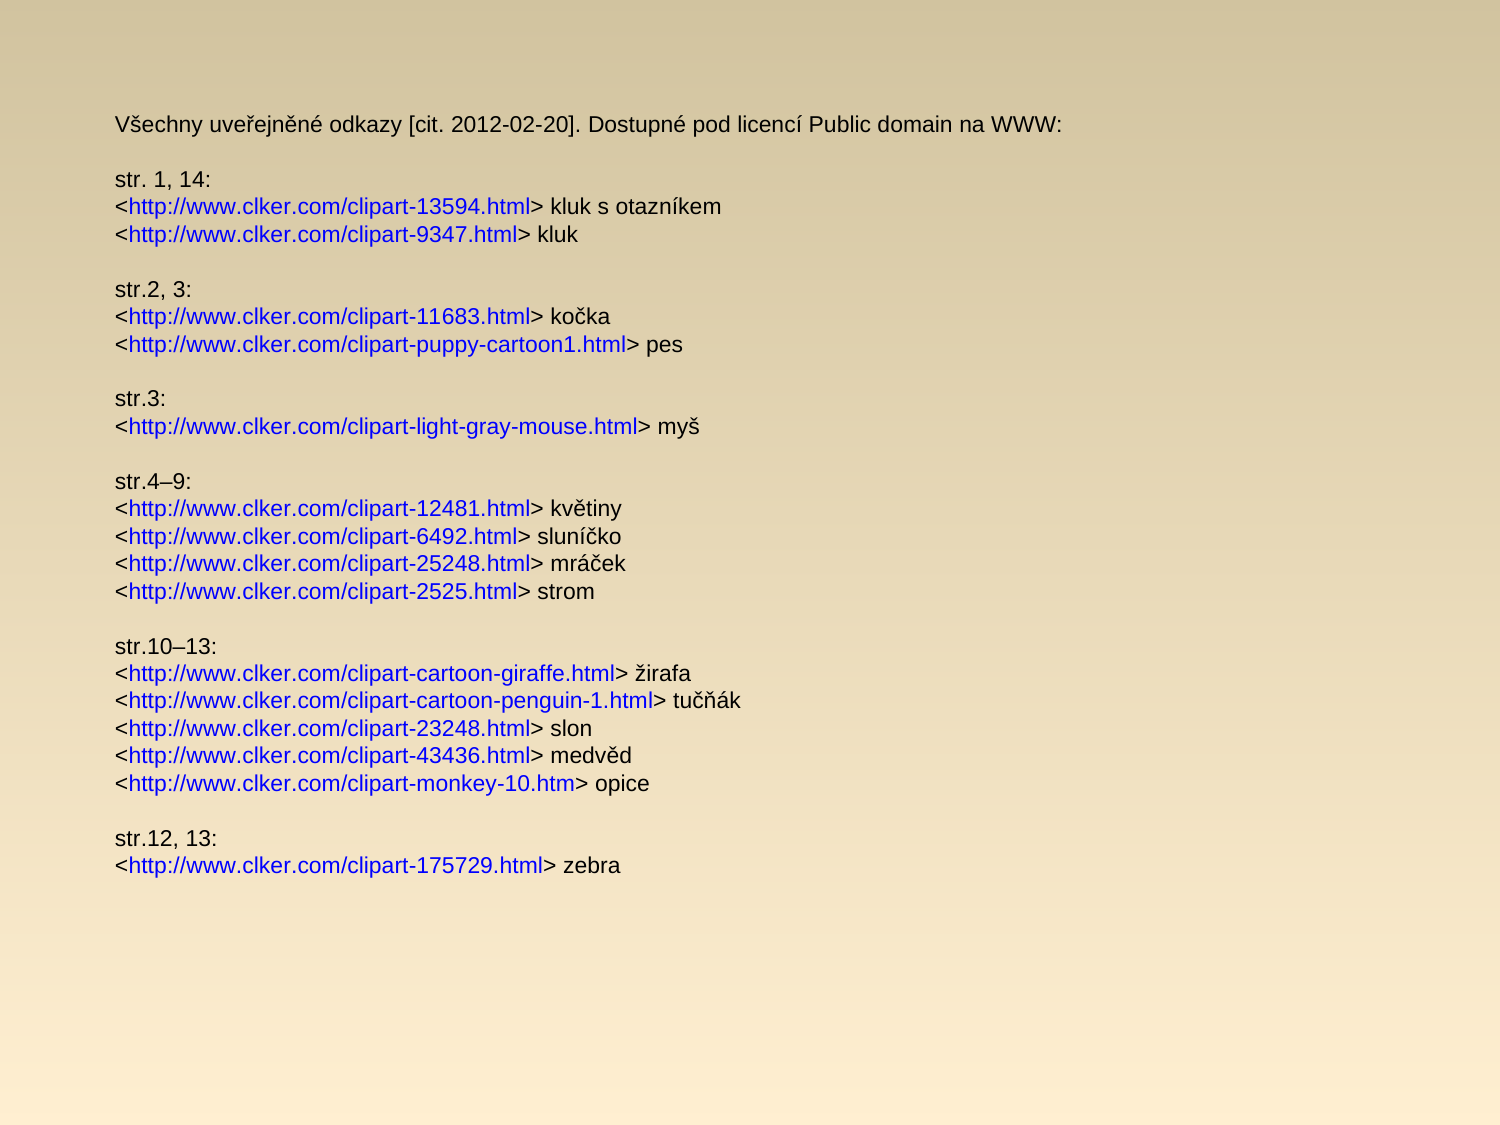

Všechny uveřejněné odkazy [cit. 2012-02-20]. Dostupné pod licencí Public domain na WWW:
str. 1, 14:
<http://www.clker.com/clipart-13594.html> kluk s otazníkem
<http://www.clker.com/clipart-9347.html> kluk
str.2, 3:
<http://www.clker.com/clipart-11683.html> kočka
<http://www.clker.com/clipart-puppy-cartoon1.html> pes
str.3:
<http://www.clker.com/clipart-light-gray-mouse.html> myš
str.4–9:
<http://www.clker.com/clipart-12481.html> květiny
<http://www.clker.com/clipart-6492.html> sluníčko
<http://www.clker.com/clipart-25248.html> mráček
<http://www.clker.com/clipart-2525.html> strom
str.10–13:
<http://www.clker.com/clipart-cartoon-giraffe.html> žirafa
<http://www.clker.com/clipart-cartoon-penguin-1.html> tučňák
<http://www.clker.com/clipart-23248.html> slon
<http://www.clker.com/clipart-43436.html> medvěd
<http://www.clker.com/clipart-monkey-10.htm> opice
str.12, 13:
<http://www.clker.com/clipart-175729.html> zebra